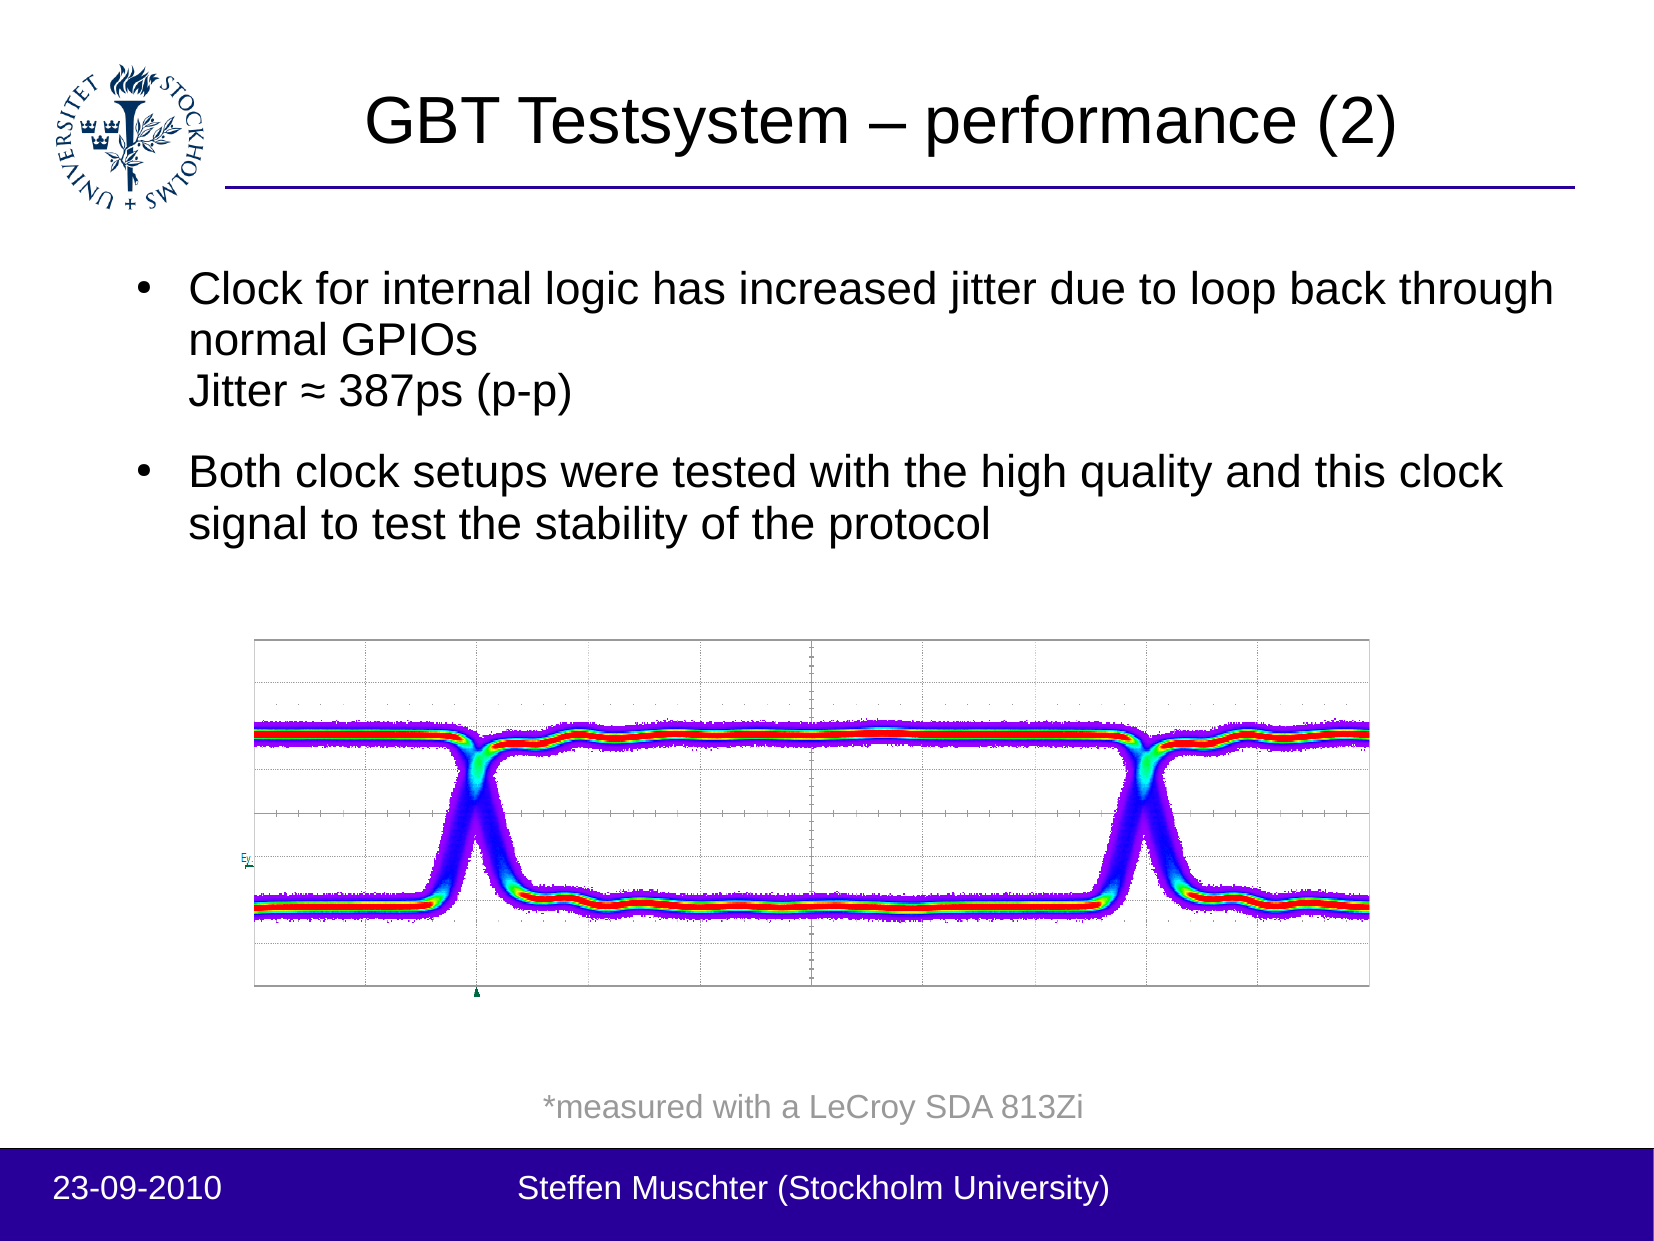

GBT Testsystem – performance (2)
Clock for internal logic has increased jitter due to loop back through normal GPIOs
Jitter ≈ 387ps (p-p)
Both clock setups were tested with the high quality and this clock signal to test the stability of the protocol
*measured with a LeCroy SDA 813Zi